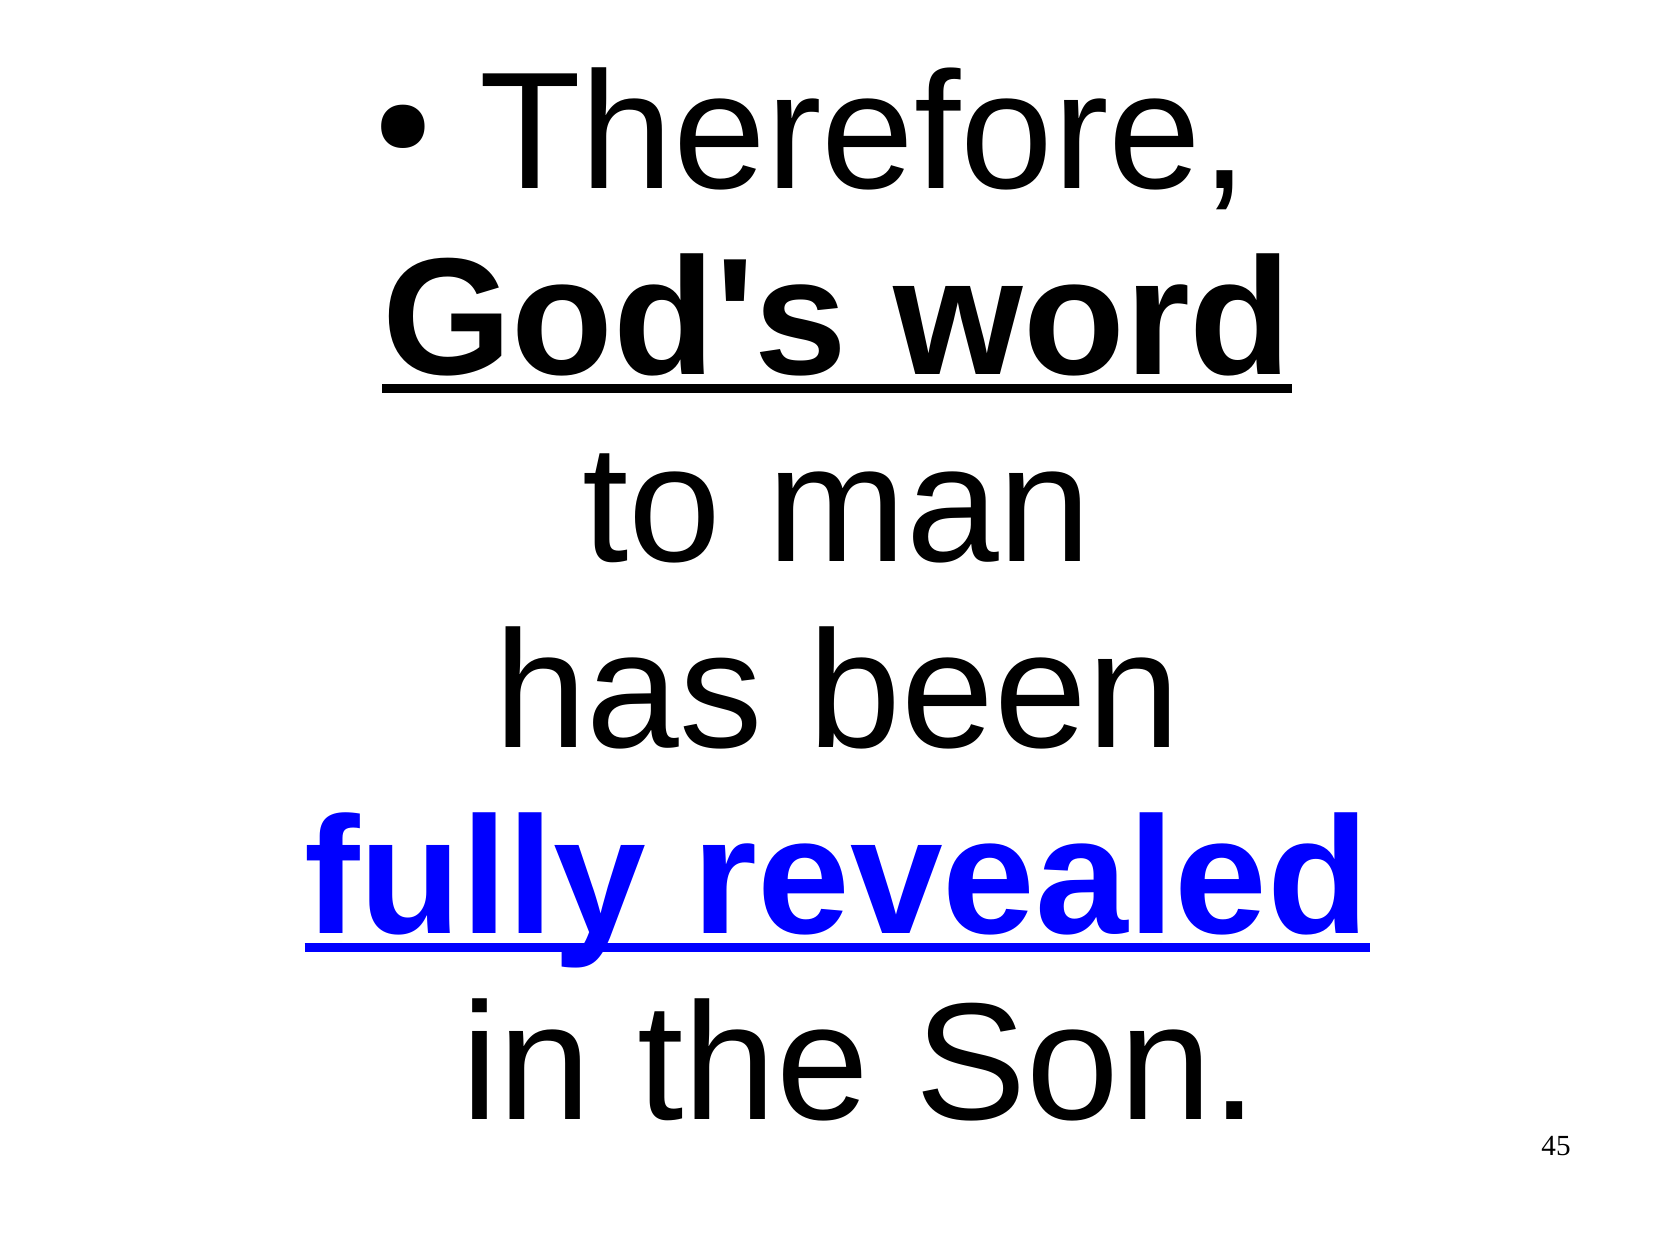

# Therefore, God's word to man has been fully revealed in the Son.
45